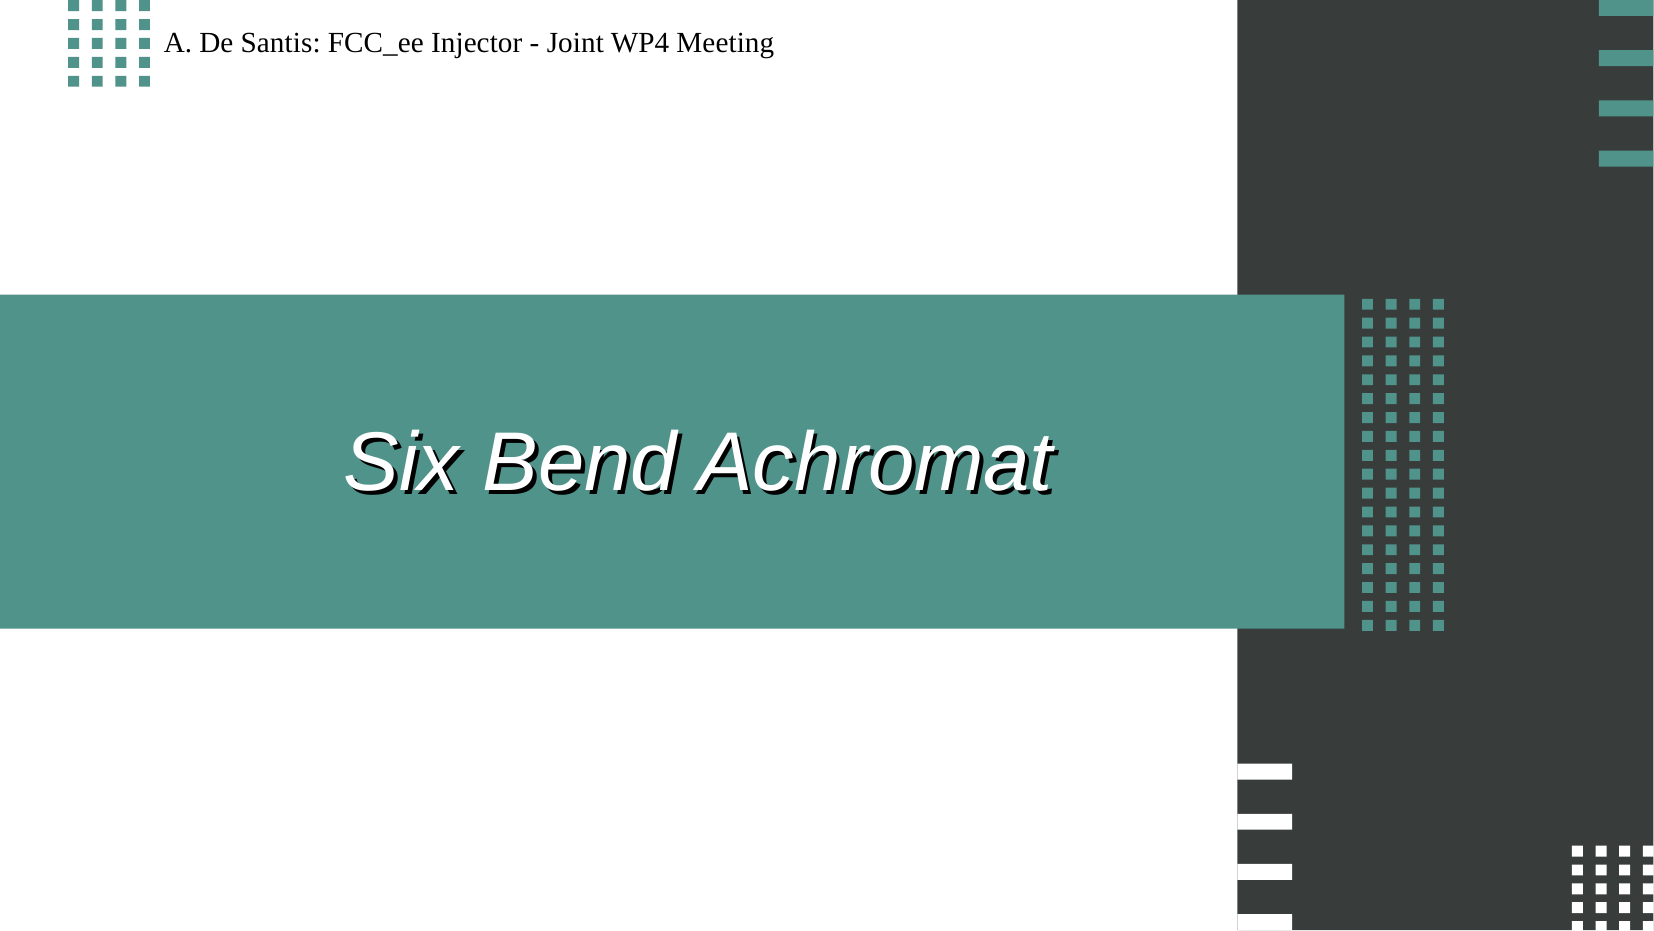

A. De Santis: FCC_ee Injector - Joint WP4 Meeting
# Six Bend Achromat
31 Oct 2024
3